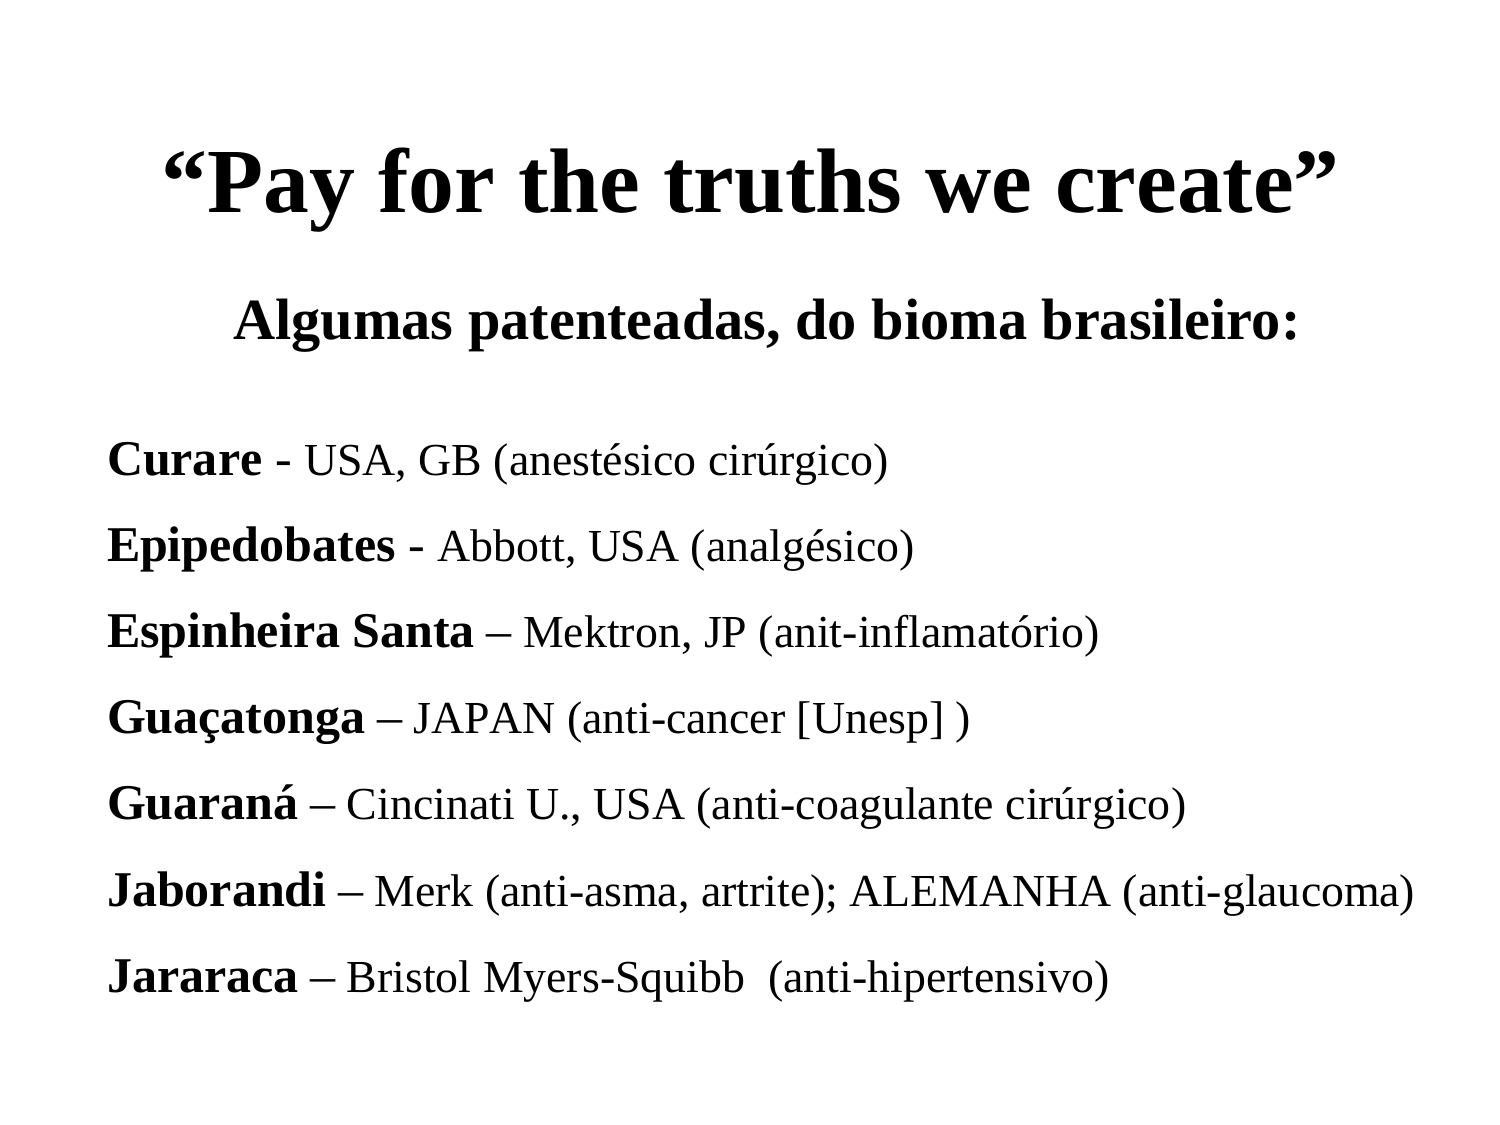

# “Pay for the truths we create”
Algumas patenteadas, do bioma brasileiro:
Curare - USA, GB (anestésico cirúrgico)
Epipedobates - Abbott, USA (analgésico)
Espinheira Santa – Mektron, JP (anit-inflamatório)
Guaçatonga – JAPAN (anti-cancer [Unesp] )
Guaraná – Cincinati U., USA (anti-coagulante cirúrgico)
Jaborandi – Merk (anti-asma, artrite); ALEMANHA (anti-glaucoma)
Jararaca – Bristol Myers-Squibb (anti-hipertensivo)